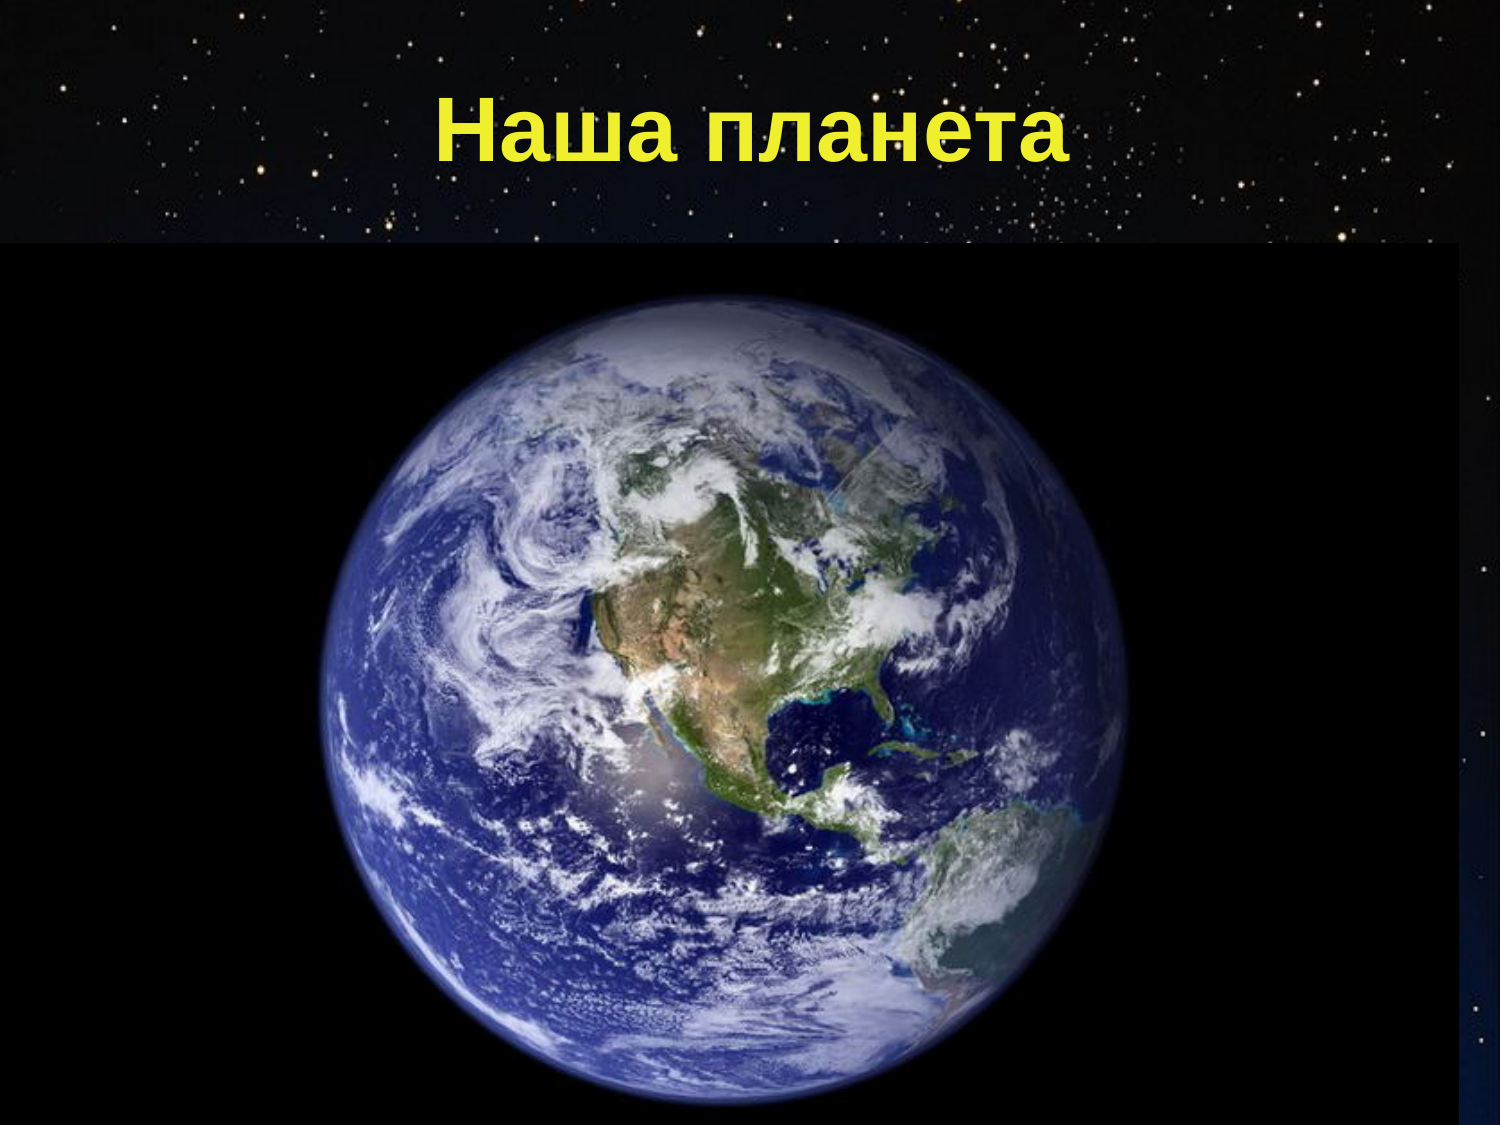

# Наша планета
5
4
З
2
м
я
1
3
е
л